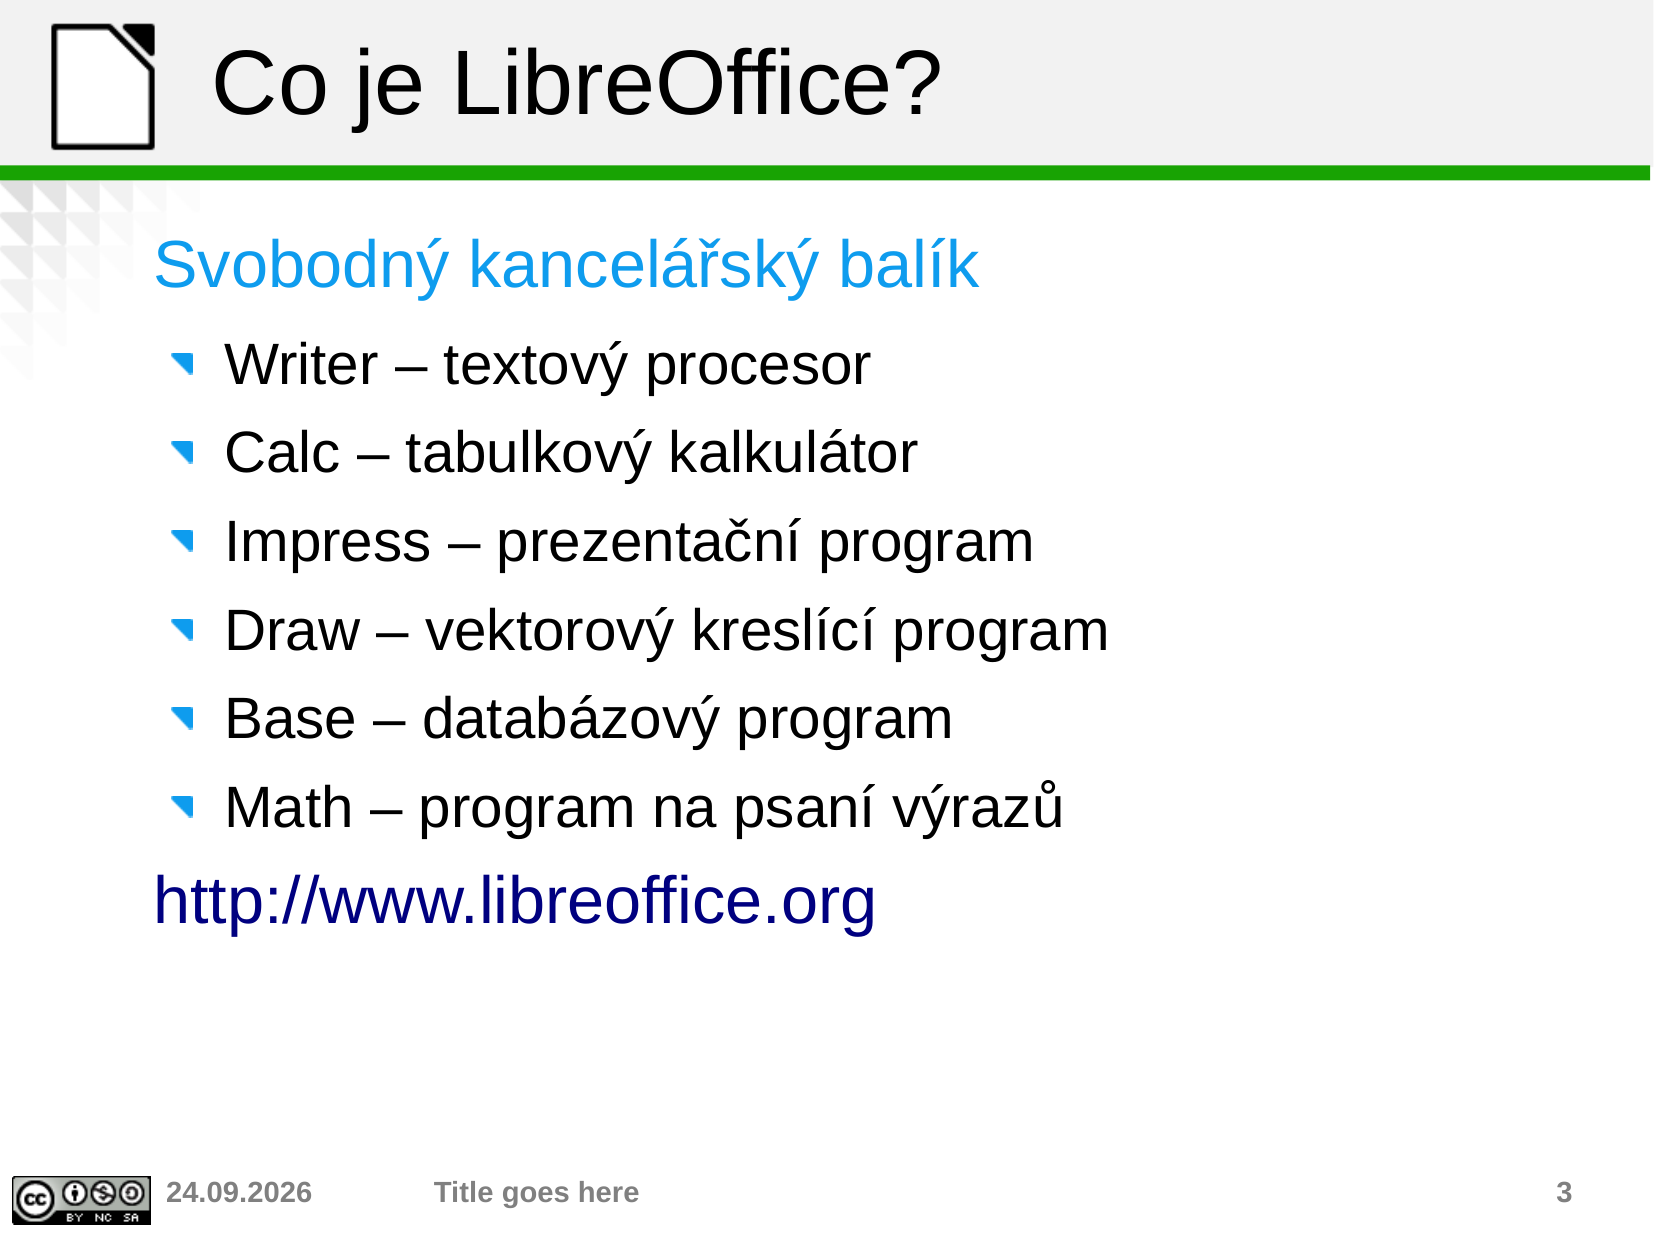

# Co je LibreOffice?
Svobodný kancelářský balík
Writer – textový procesor
Calc – tabulkový kalkulátor
Impress – prezentační program
Draw – vektorový kreslící program
Base – databázový program
Math – program na psaní výrazů
http://www.libreoffice.org
Title goes here
3